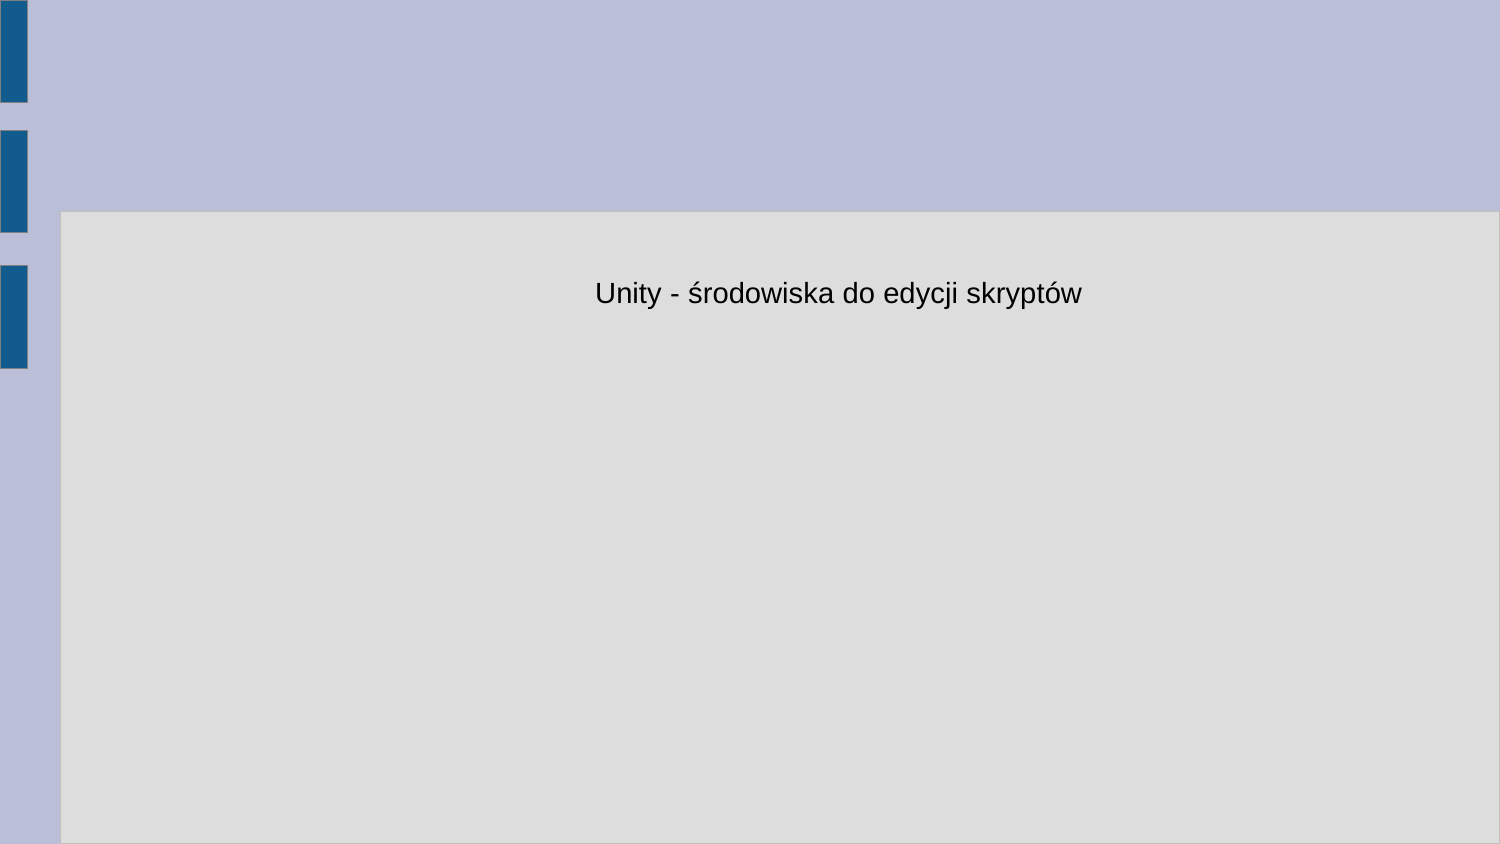

# Unity - środowiska do edycji skryptów